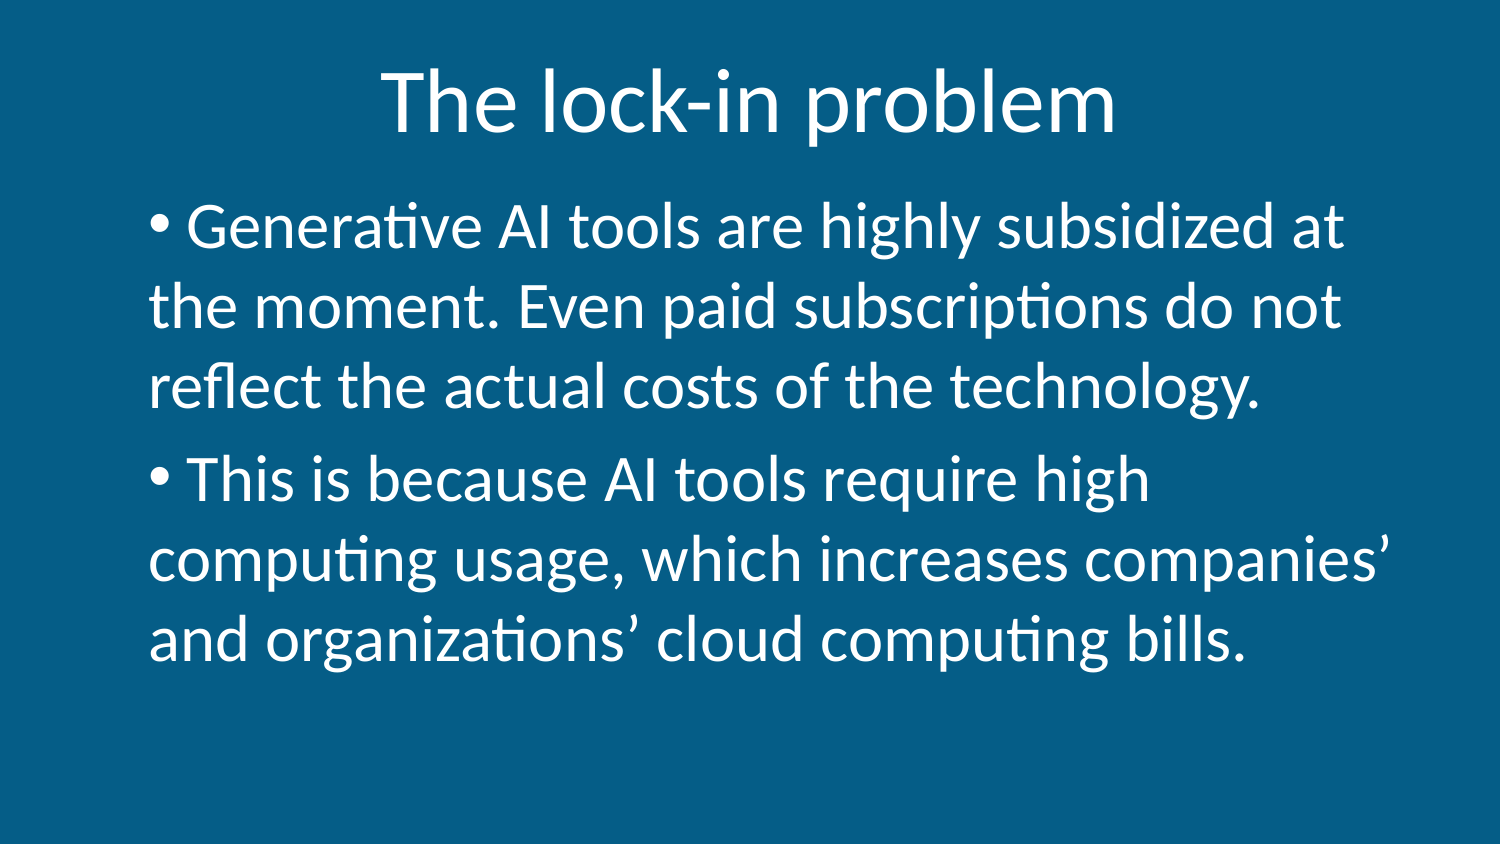

# The lock-in problem
 Generative AI tools are highly subsidized at the moment. Even paid subscriptions do not reflect the actual costs of the technology.
 This is because AI tools require high computing usage, which increases companies’ and organizations’ cloud computing bills.